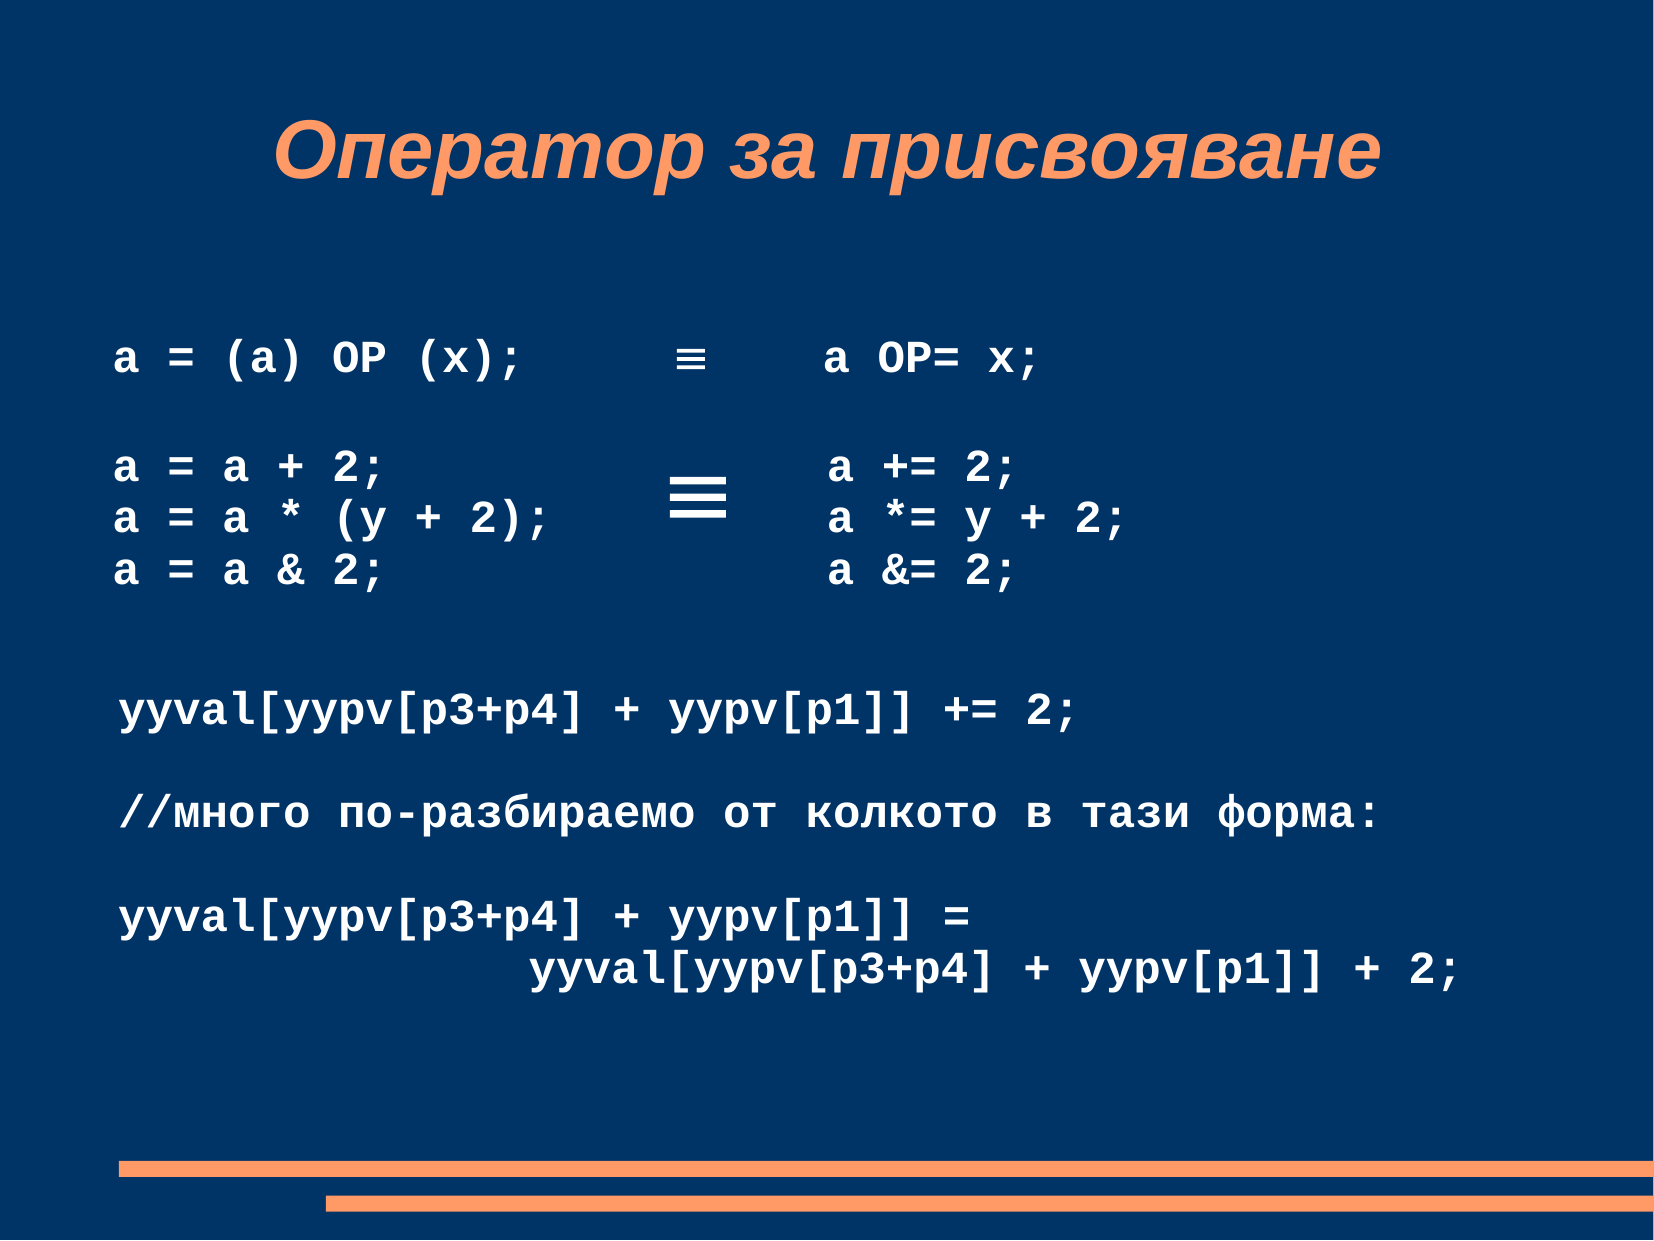

# Оператор за присвояване
a = (a) OP (x);				a OP= x;

a = a + 2;
a = a * (y + 2);
a = a & 2;
a += 2;
a *= y + 2;
a &= 2;
yyval[yypv[p3+p4] + yypv[p1]] += 2;
//много по-разбираемо от колкото в тази форма:
yyval[yypv[p3+p4] + yypv[p1]] =
					yyval[yypv[p3+p4] + yypv[p1]] + 2;